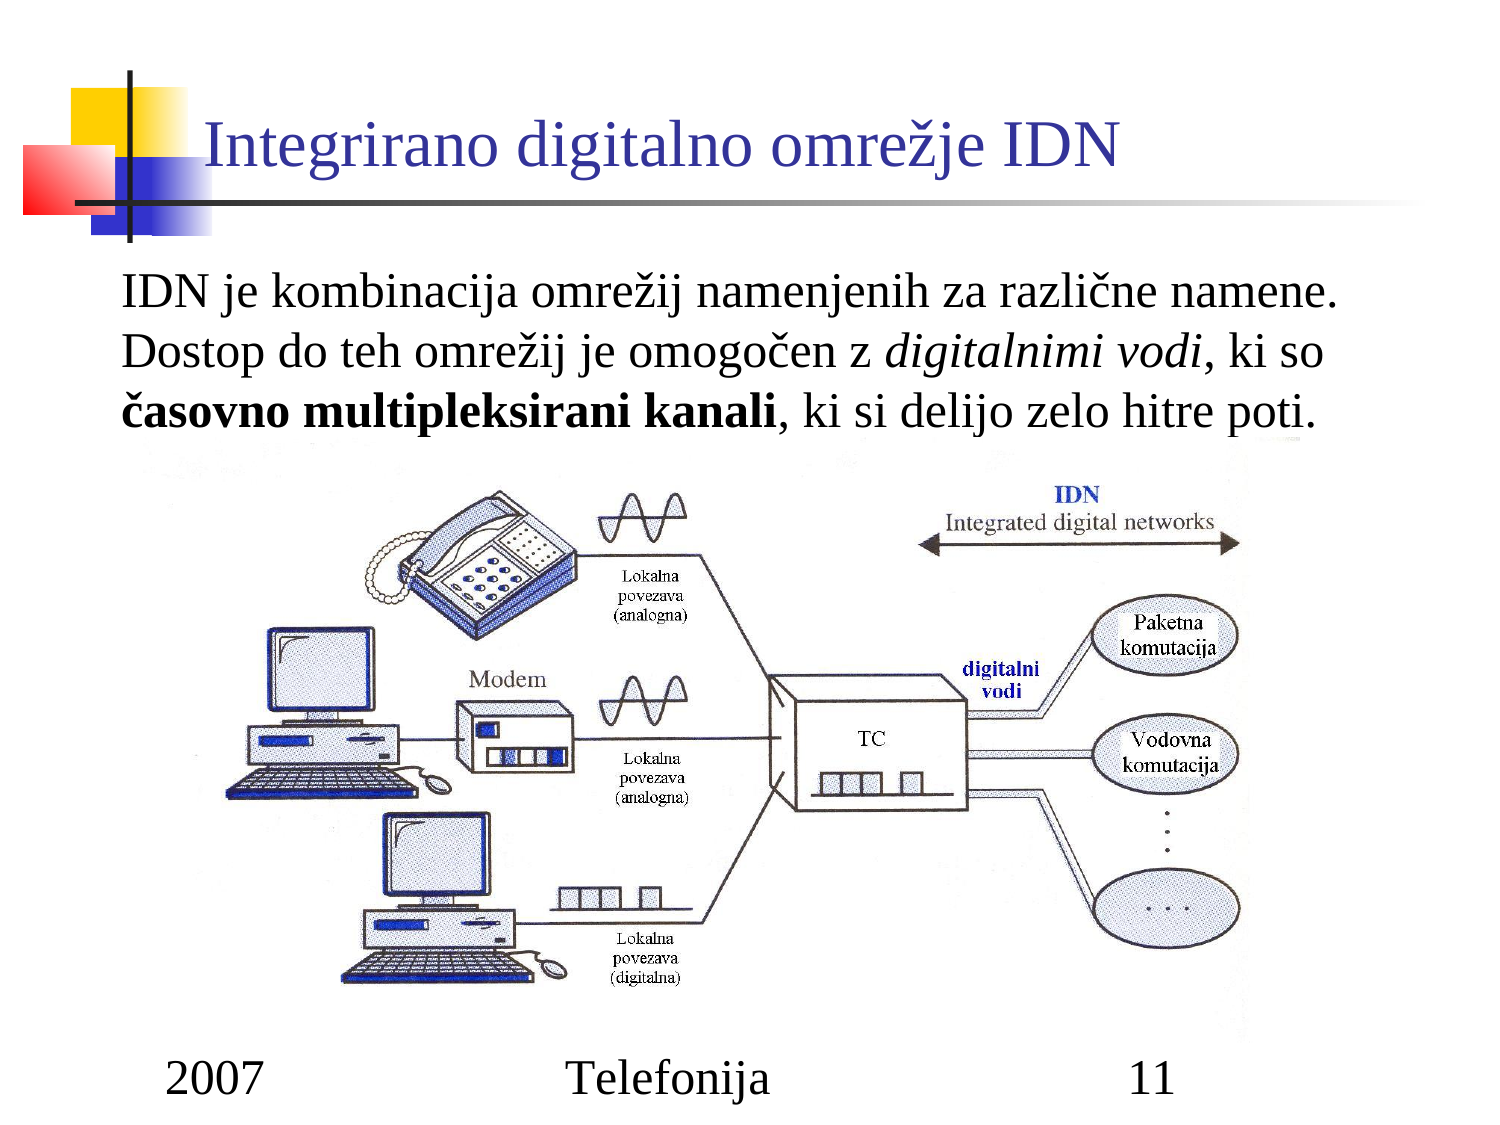

# Integrirano digitalno omrežje IDN
	IDN je kombinacija omrežij namenjenih za različne namene. Dostop do teh omrežij je omogočen z digitalnimi vodi, ki so časovno multipleksirani kanali, ki si delijo zelo hitre poti.
2007
Telefonija
11